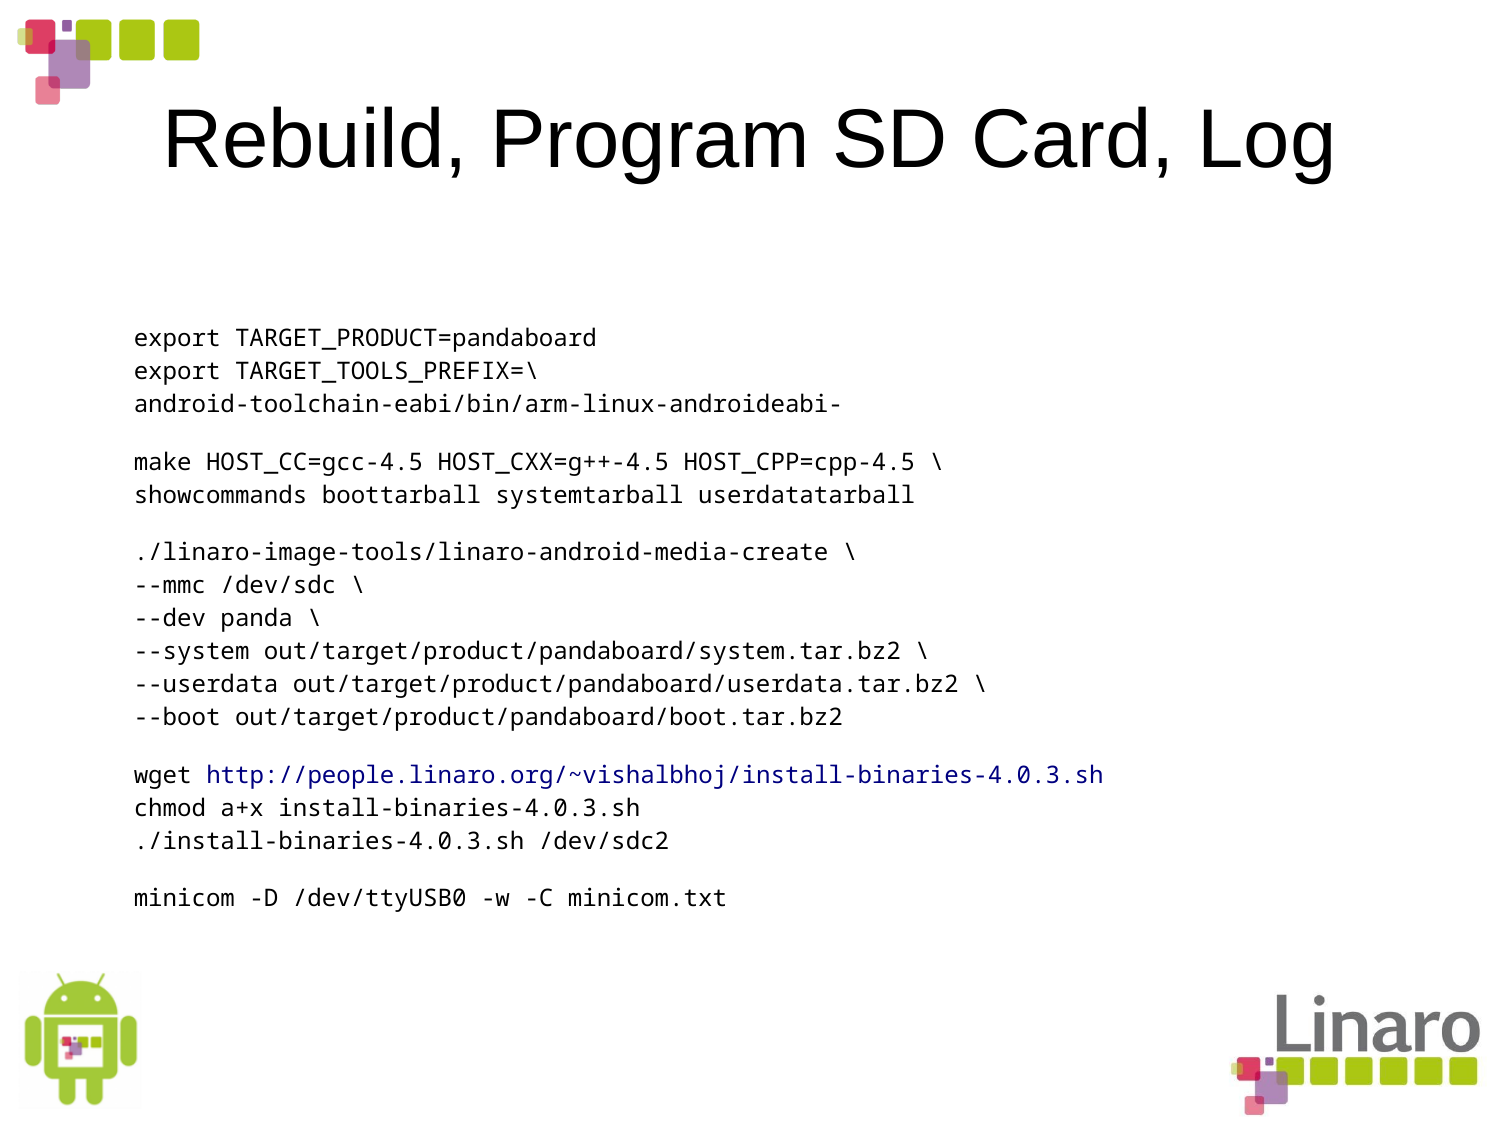

# Rebuild, Program SD Card, Log
export TARGET_PRODUCT=pandaboard
export TARGET_TOOLS_PREFIX=\
android-toolchain-eabi/bin/arm-linux-androideabi-
make HOST_CC=gcc-4.5 HOST_CXX=g++-4.5 HOST_CPP=cpp-4.5 \
showcommands boottarball systemtarball userdatatarball
./linaro-image-tools/linaro-android-media-create \
--mmc /dev/sdc \
--dev panda \
--system out/target/product/pandaboard/system.tar.bz2 \
--userdata out/target/product/pandaboard/userdata.tar.bz2 \
--boot out/target/product/pandaboard/boot.tar.bz2
wget http://people.linaro.org/~vishalbhoj/install-binaries-4.0.3.sh
chmod a+x install-binaries-4.0.3.sh
./install-binaries-4.0.3.sh /dev/sdc2
minicom -D /dev/ttyUSB0 -w -C minicom.txt